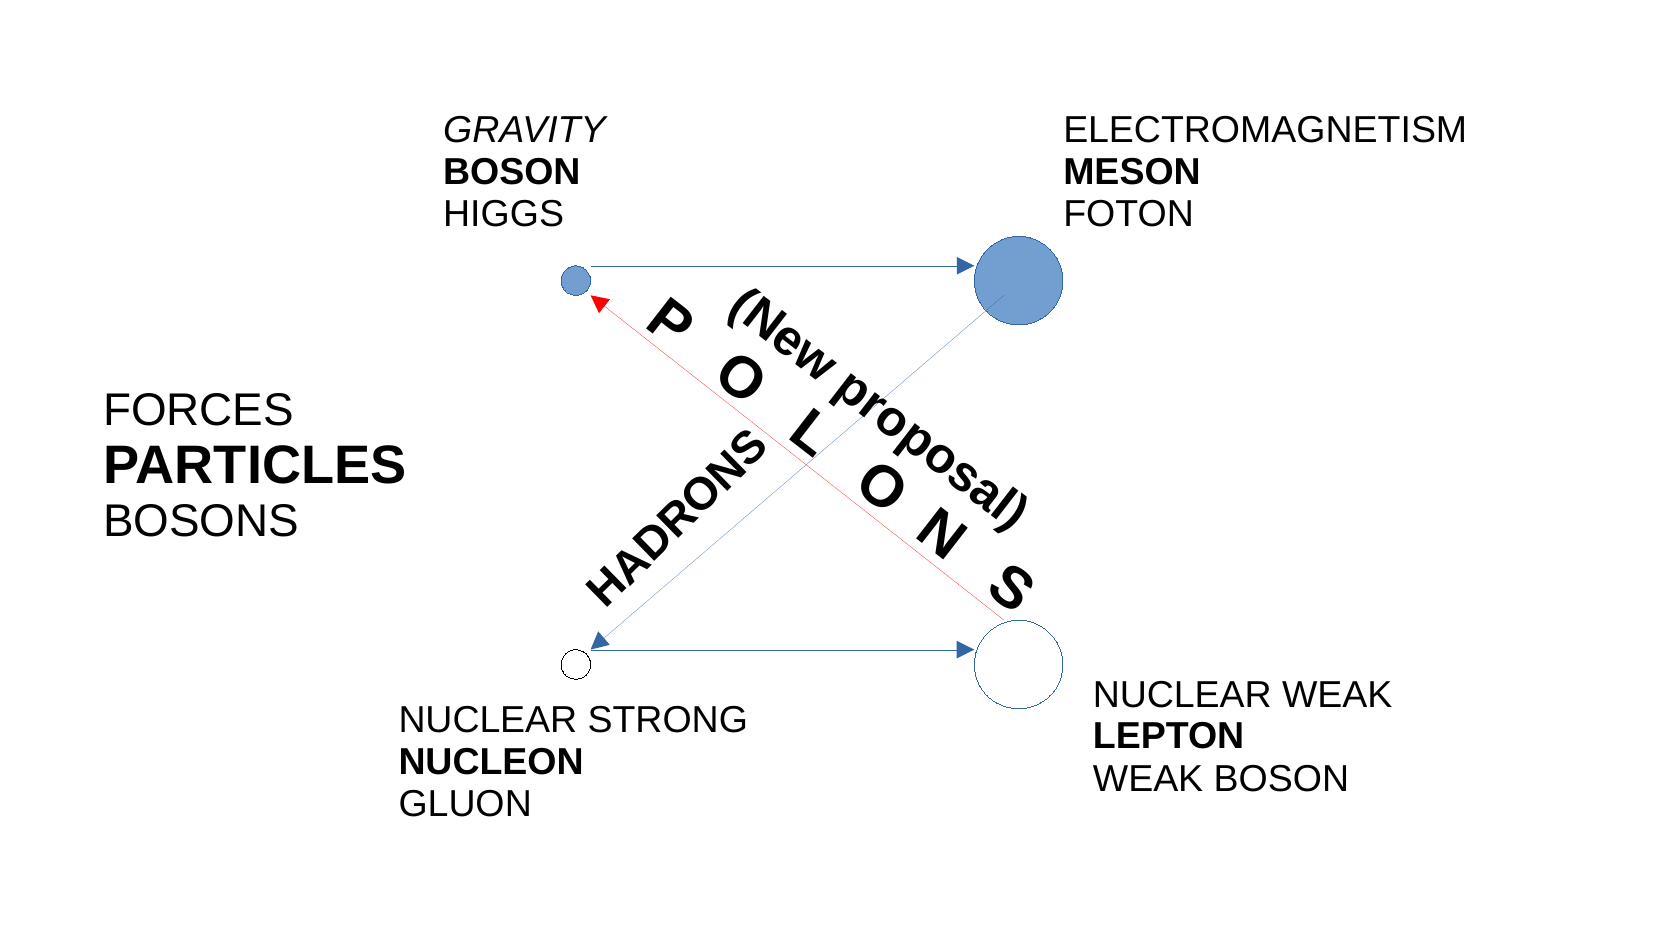

GRAVITY
BOSON
HIGGS
ELECTROMAGNETISM
MESON
FOTON
 (New proposal)
P O L O N S
FORCES
PARTICLES
BOSONS
HADRONS
NUCLEAR WEAK
LEPTON
WEAK BOSON
NUCLEAR STRONG
NUCLEON
GLUON